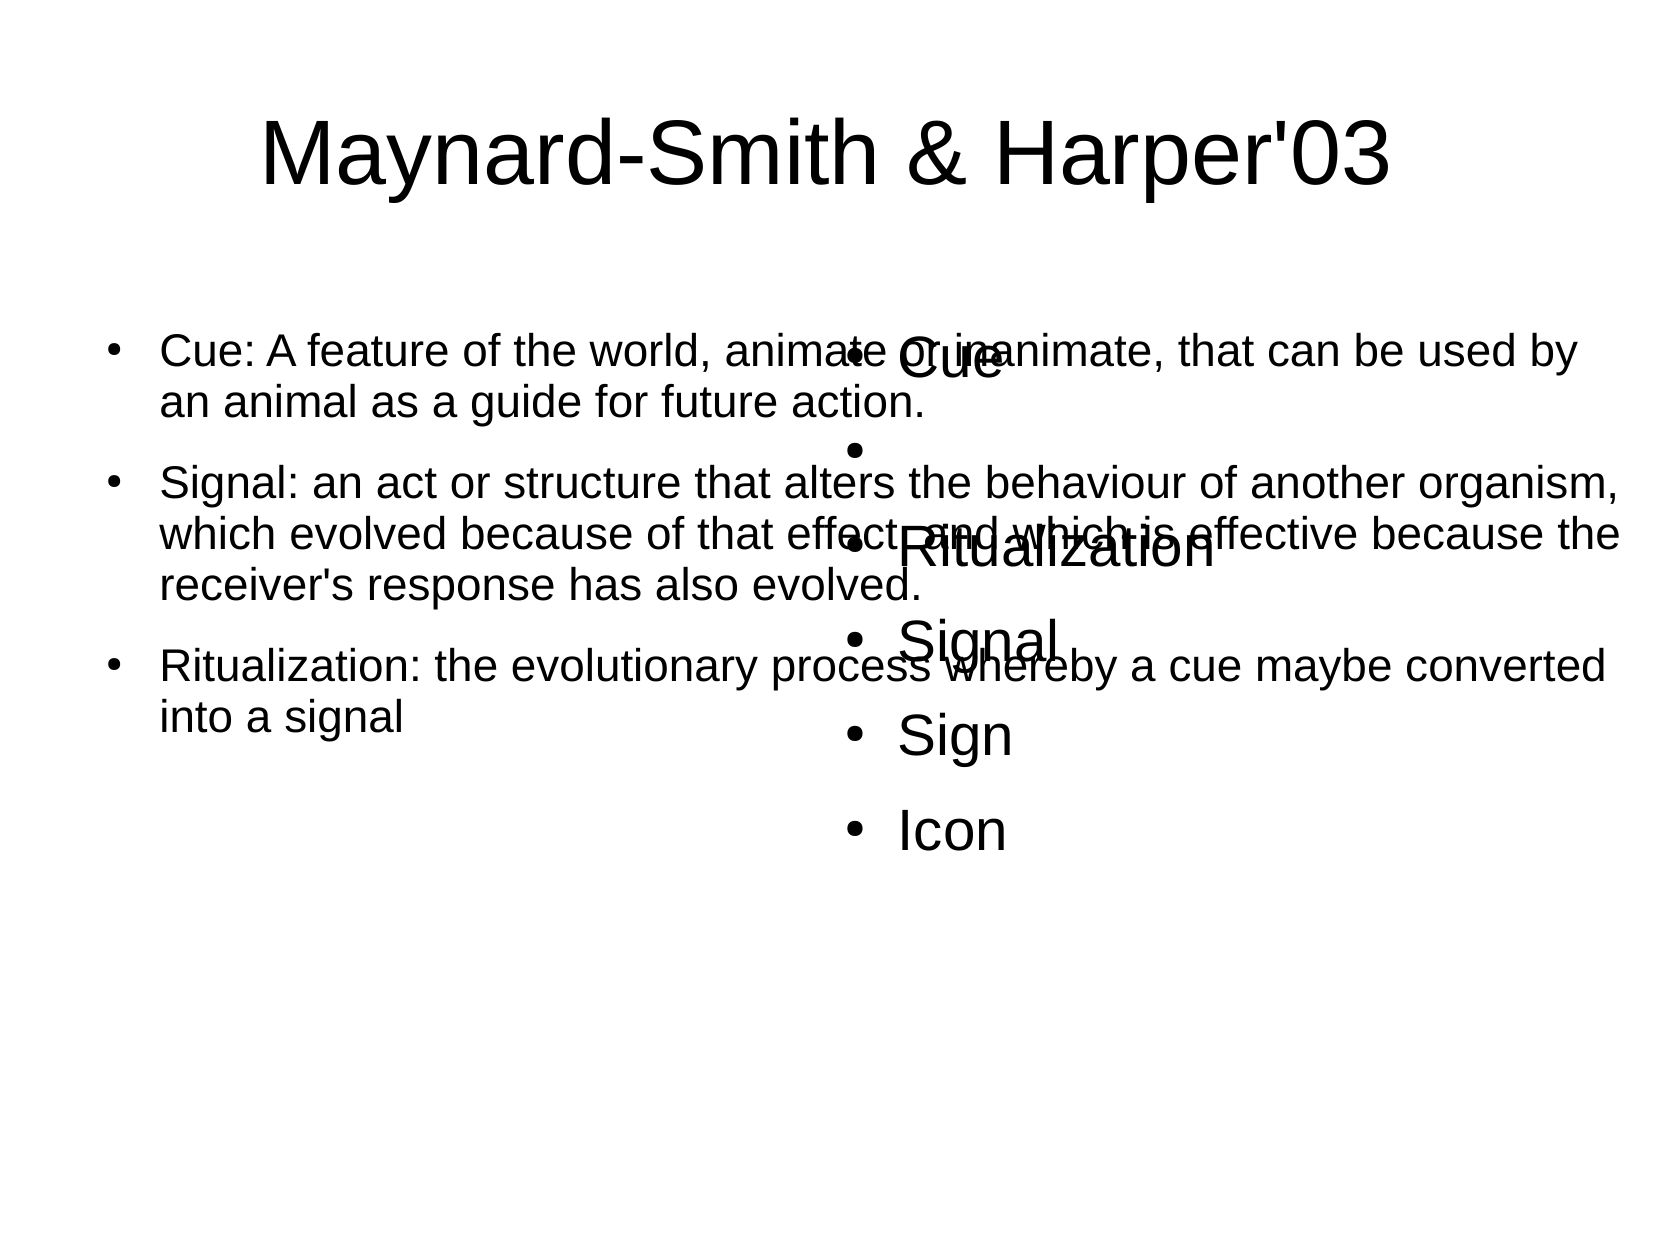

Maynard-Smith & Harper'03
Cue: A feature of the world, animate or inanimate, that can be used by an animal as a guide for future action.
Signal: an act or structure that alters the behaviour of another organism, which evolved because of that effect, and which is effective because the receiver's response has also evolved.
Ritualization: the evolutionary process whereby a cue maybe converted into a signal
# Cue
Ritualization
Signal
Sign
Icon